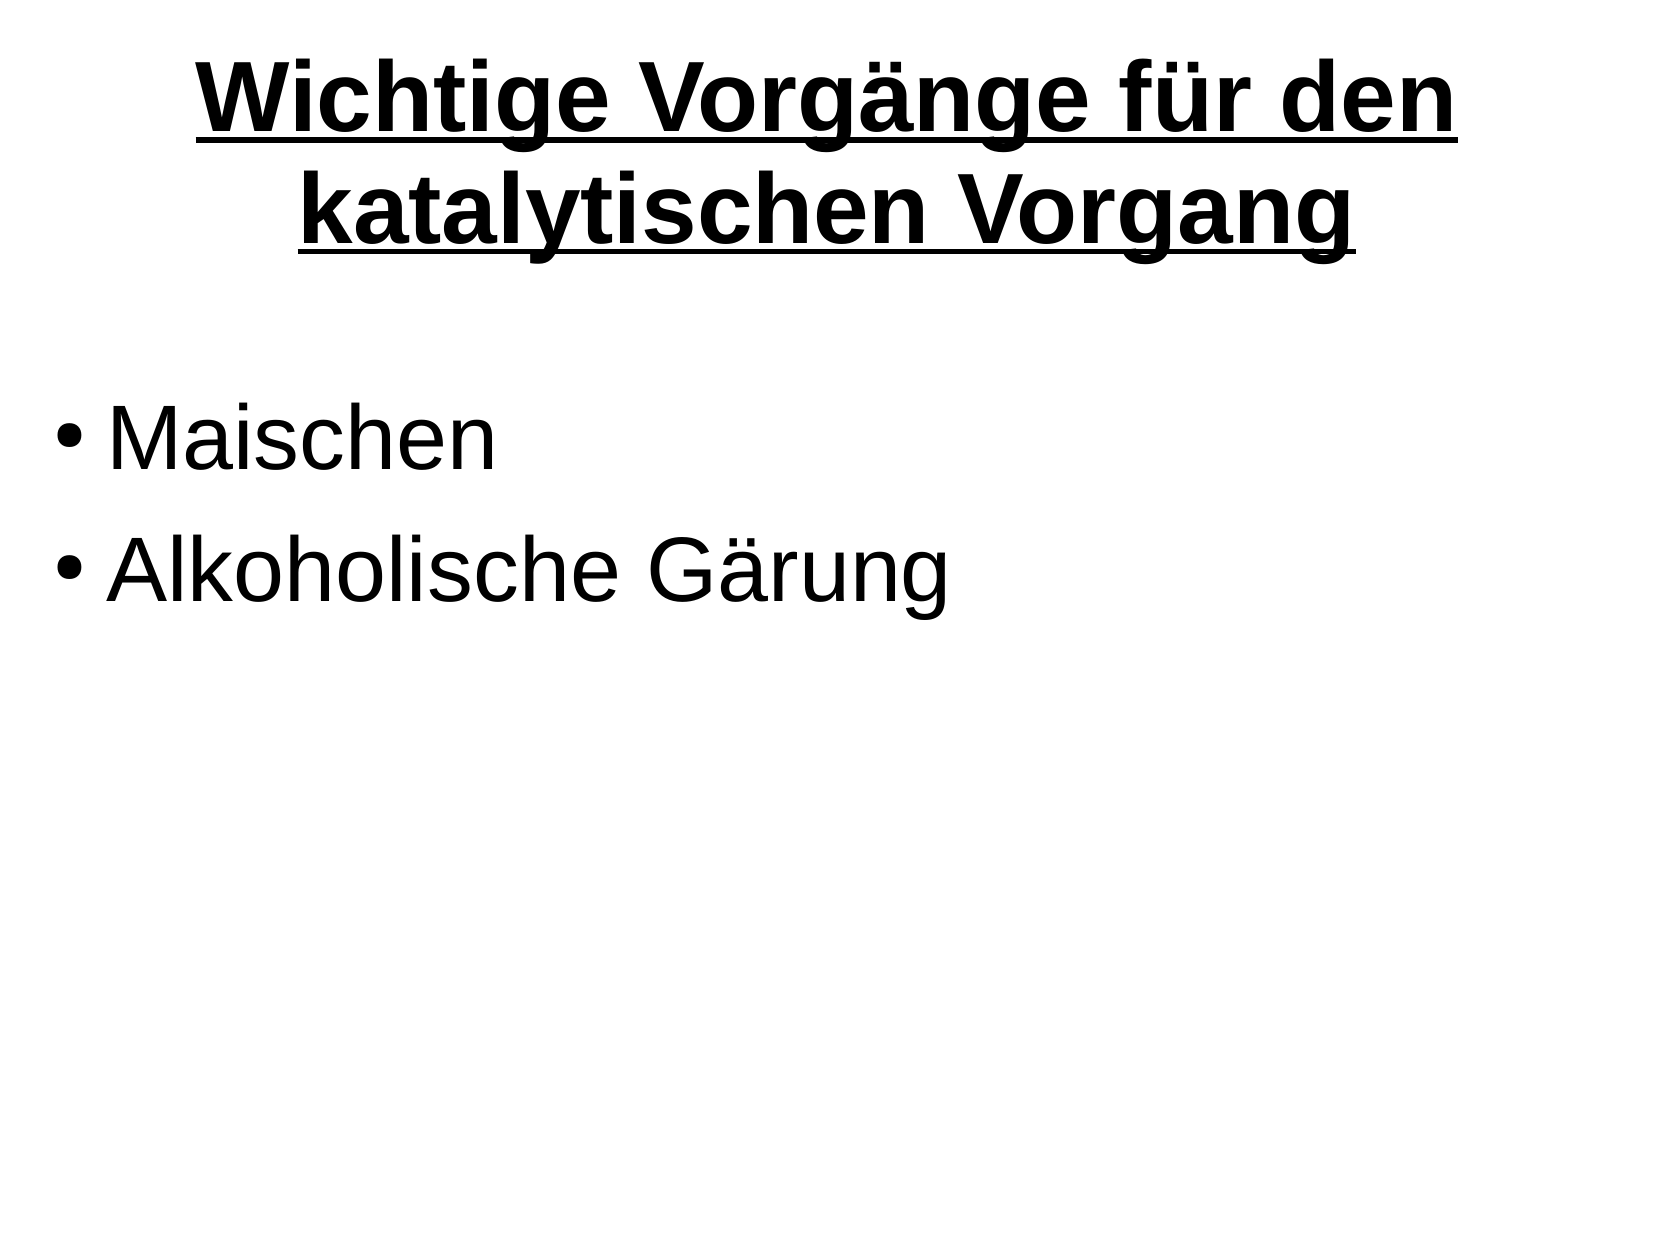

# Wichtige Vorgänge für den katalytischen Vorgang
Maischen
Alkoholische Gärung